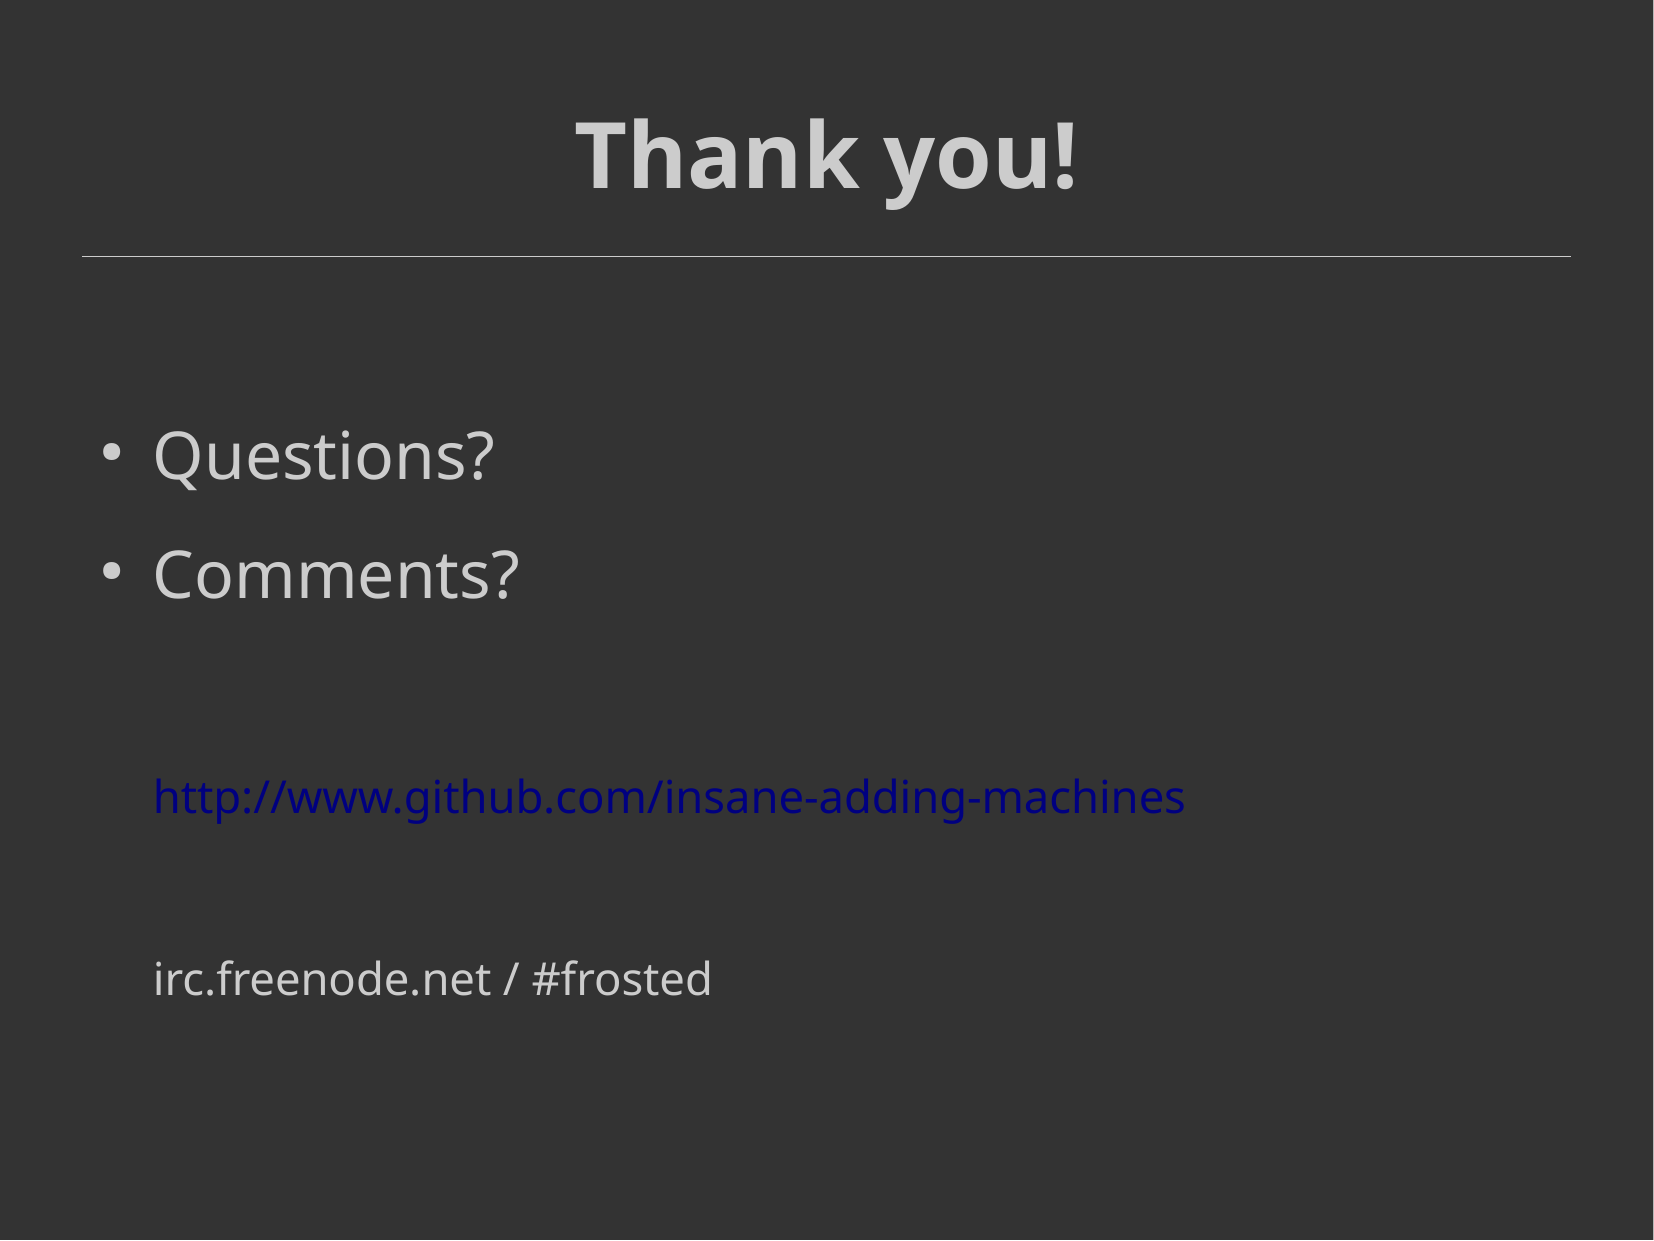

# Thank you!
Questions?
Comments?
http://www.github.com/insane-adding-machines
irc.freenode.net / #frosted